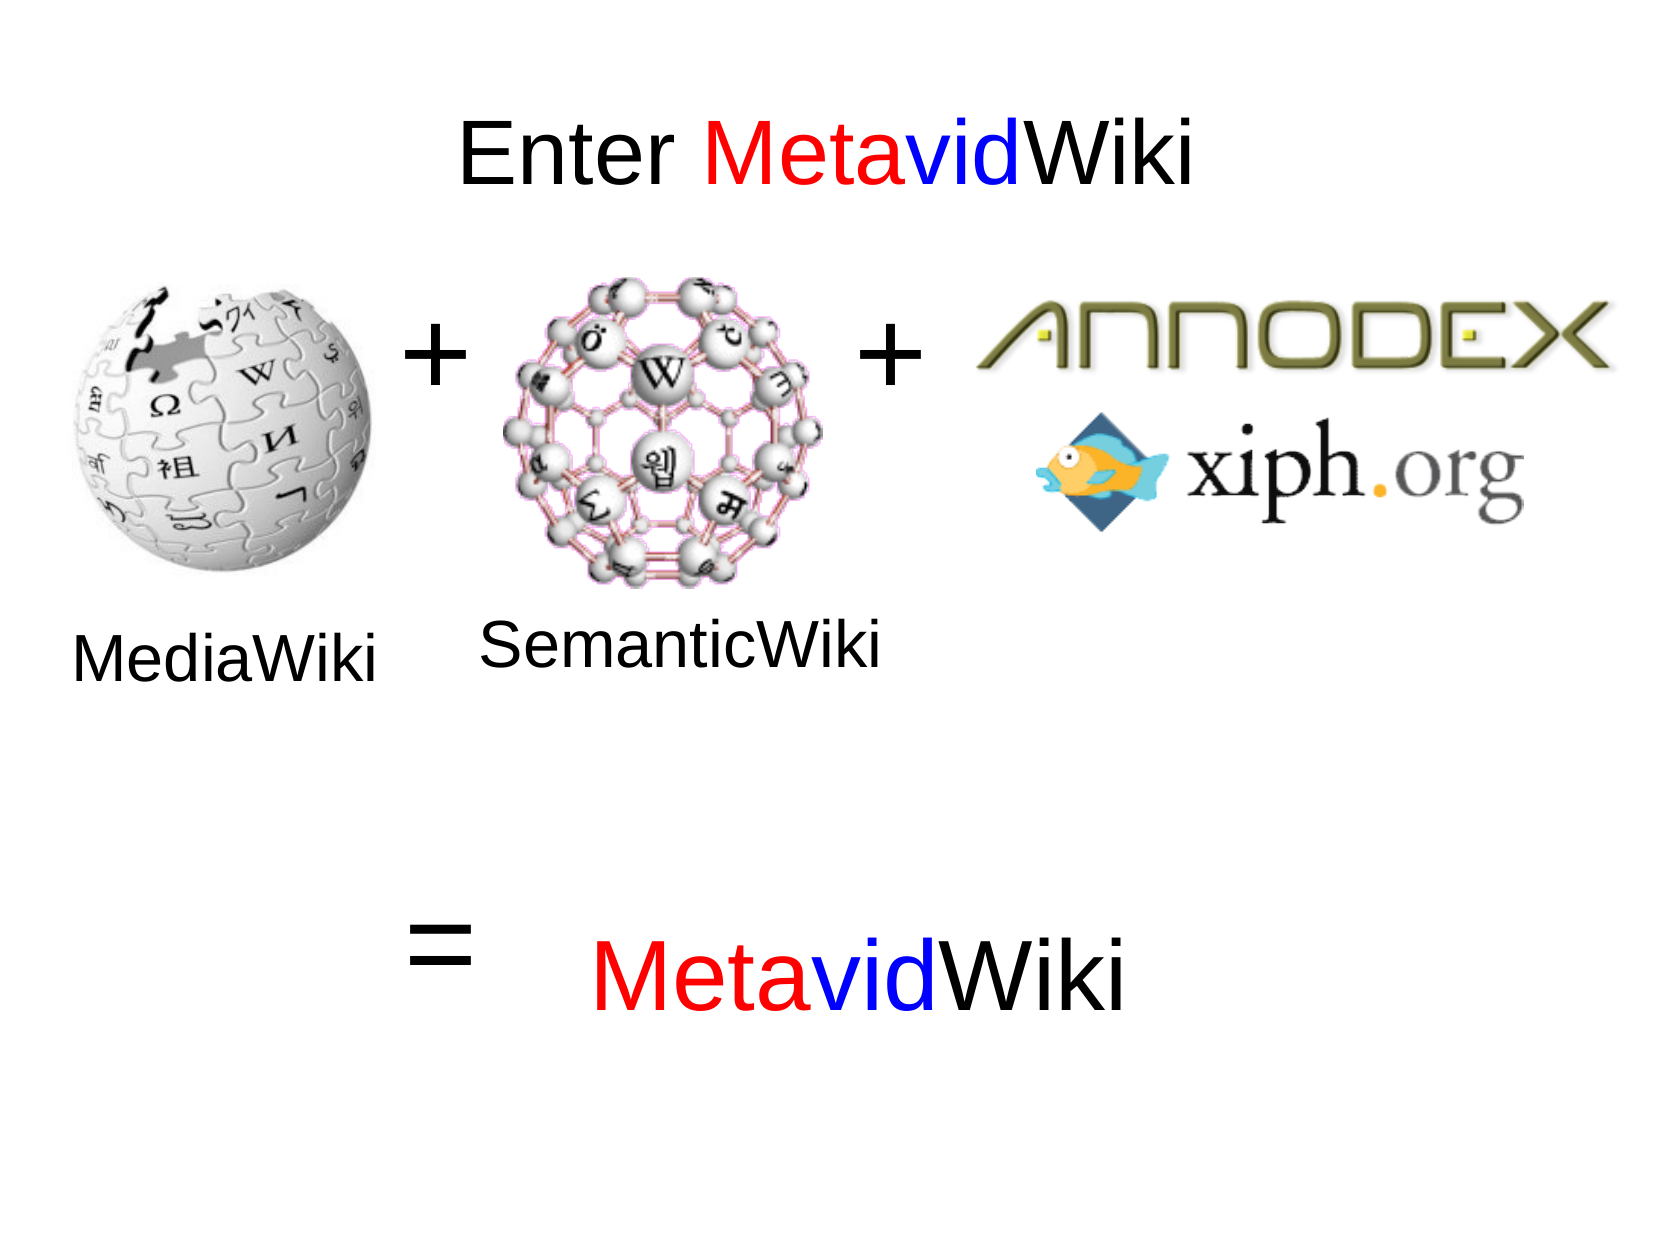

# Enter MetavidWiki
+
+
SemanticWiki
MediaWiki
=
MetavidWiki